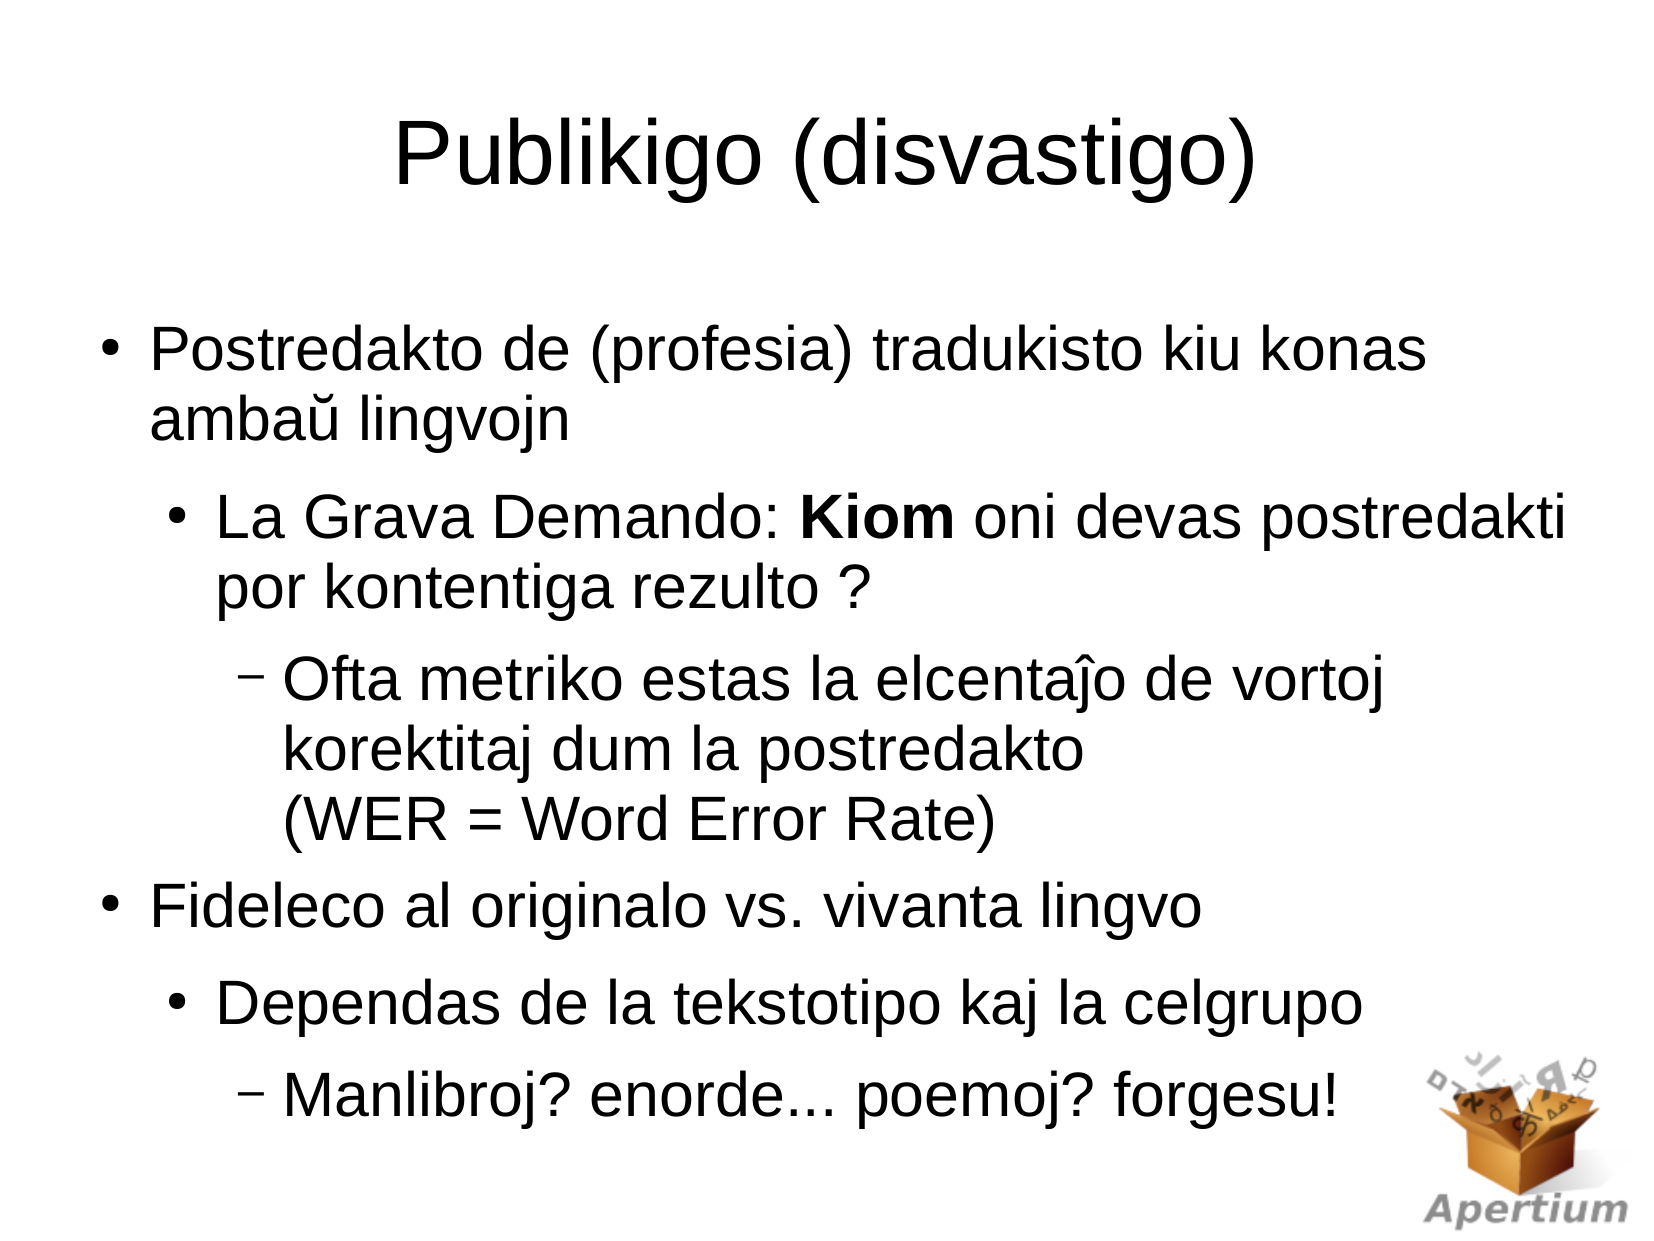

# Publikigo (disvastigo)
Postredakto de (profesia) tradukisto kiu konas ambaŭ lingvojn
La Grava Demando: Kiom oni devas postredakti por kontentiga rezulto ?
Ofta metriko estas la elcentaĵo de vortoj korektitaj dum la postredakto
(WER = Word Error Rate)
Fideleco al originalo vs. vivanta lingvo
Dependas de la tekstotipo kaj la celgrupo
Manlibroj? enorde... poemoj? forgesu!